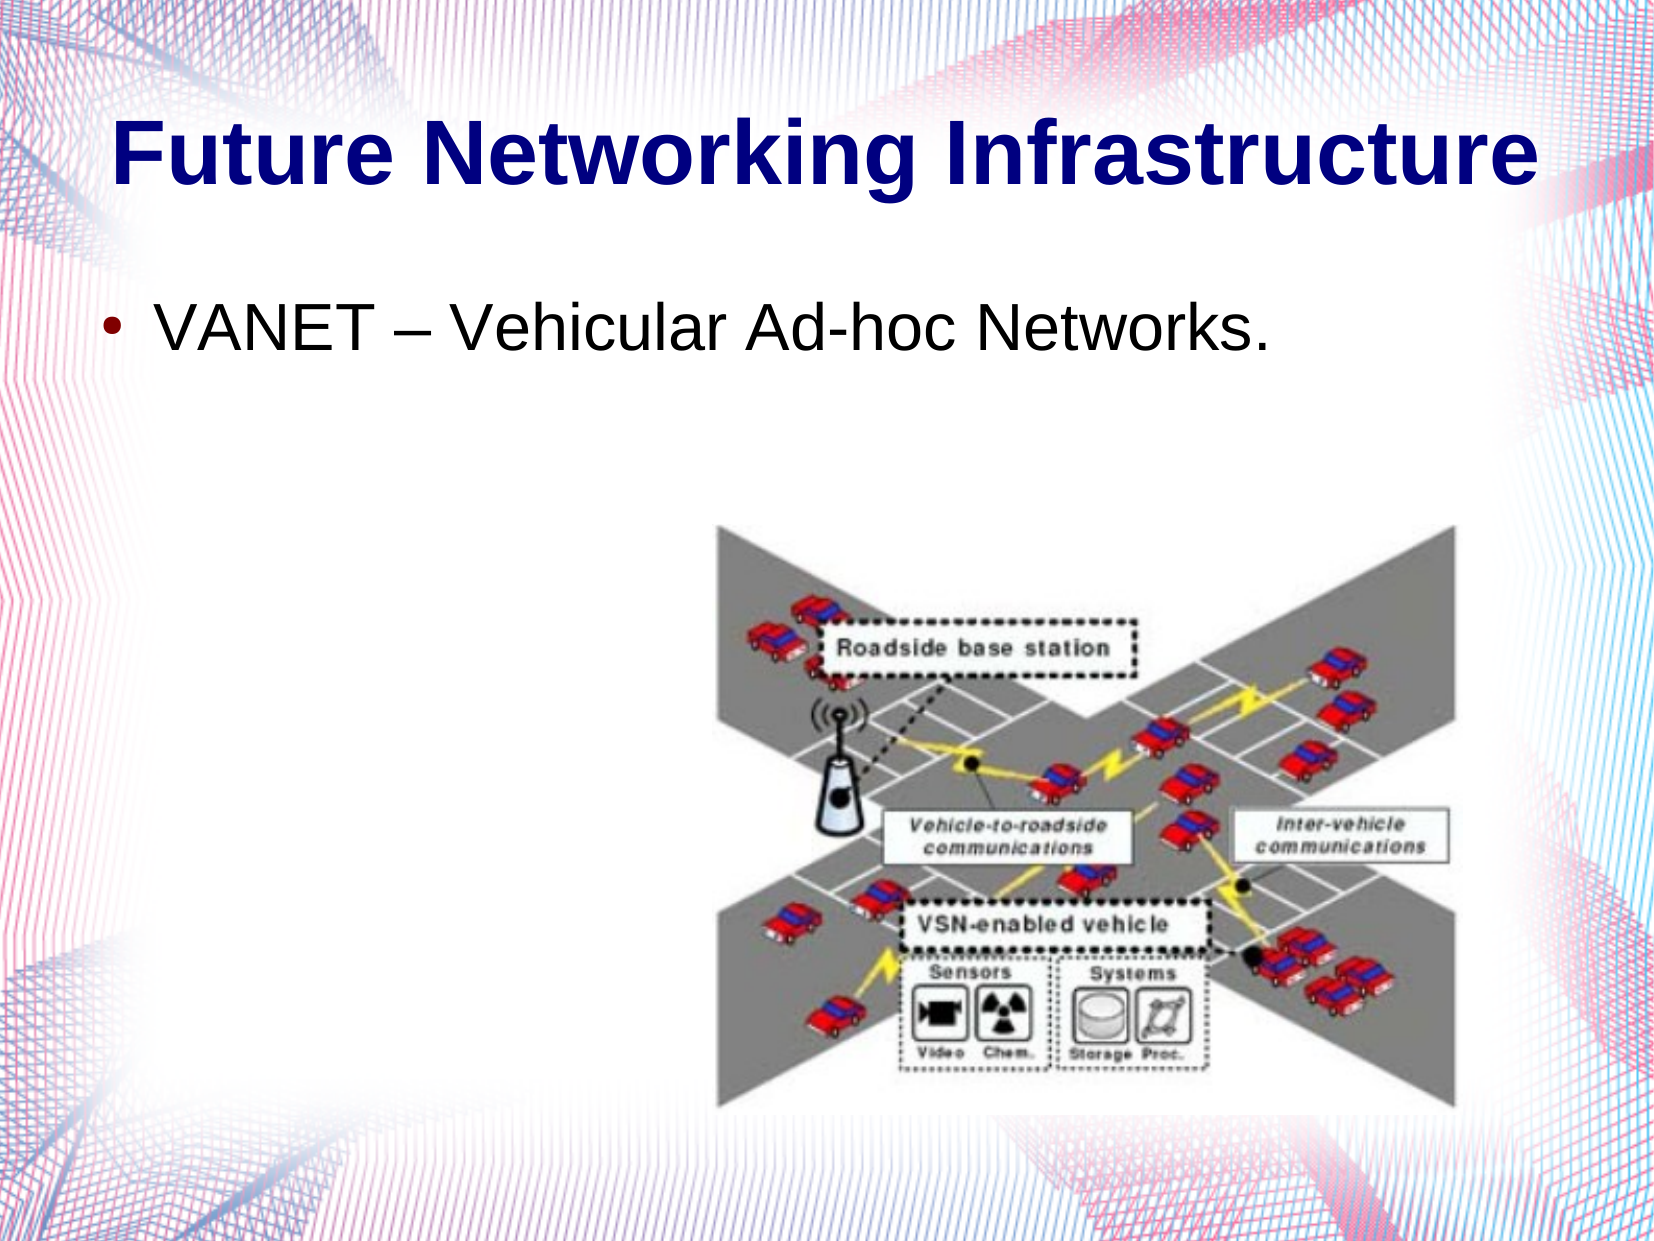

# Future Networking Infrastructure
VANET – Vehicular Ad-hoc Networks.